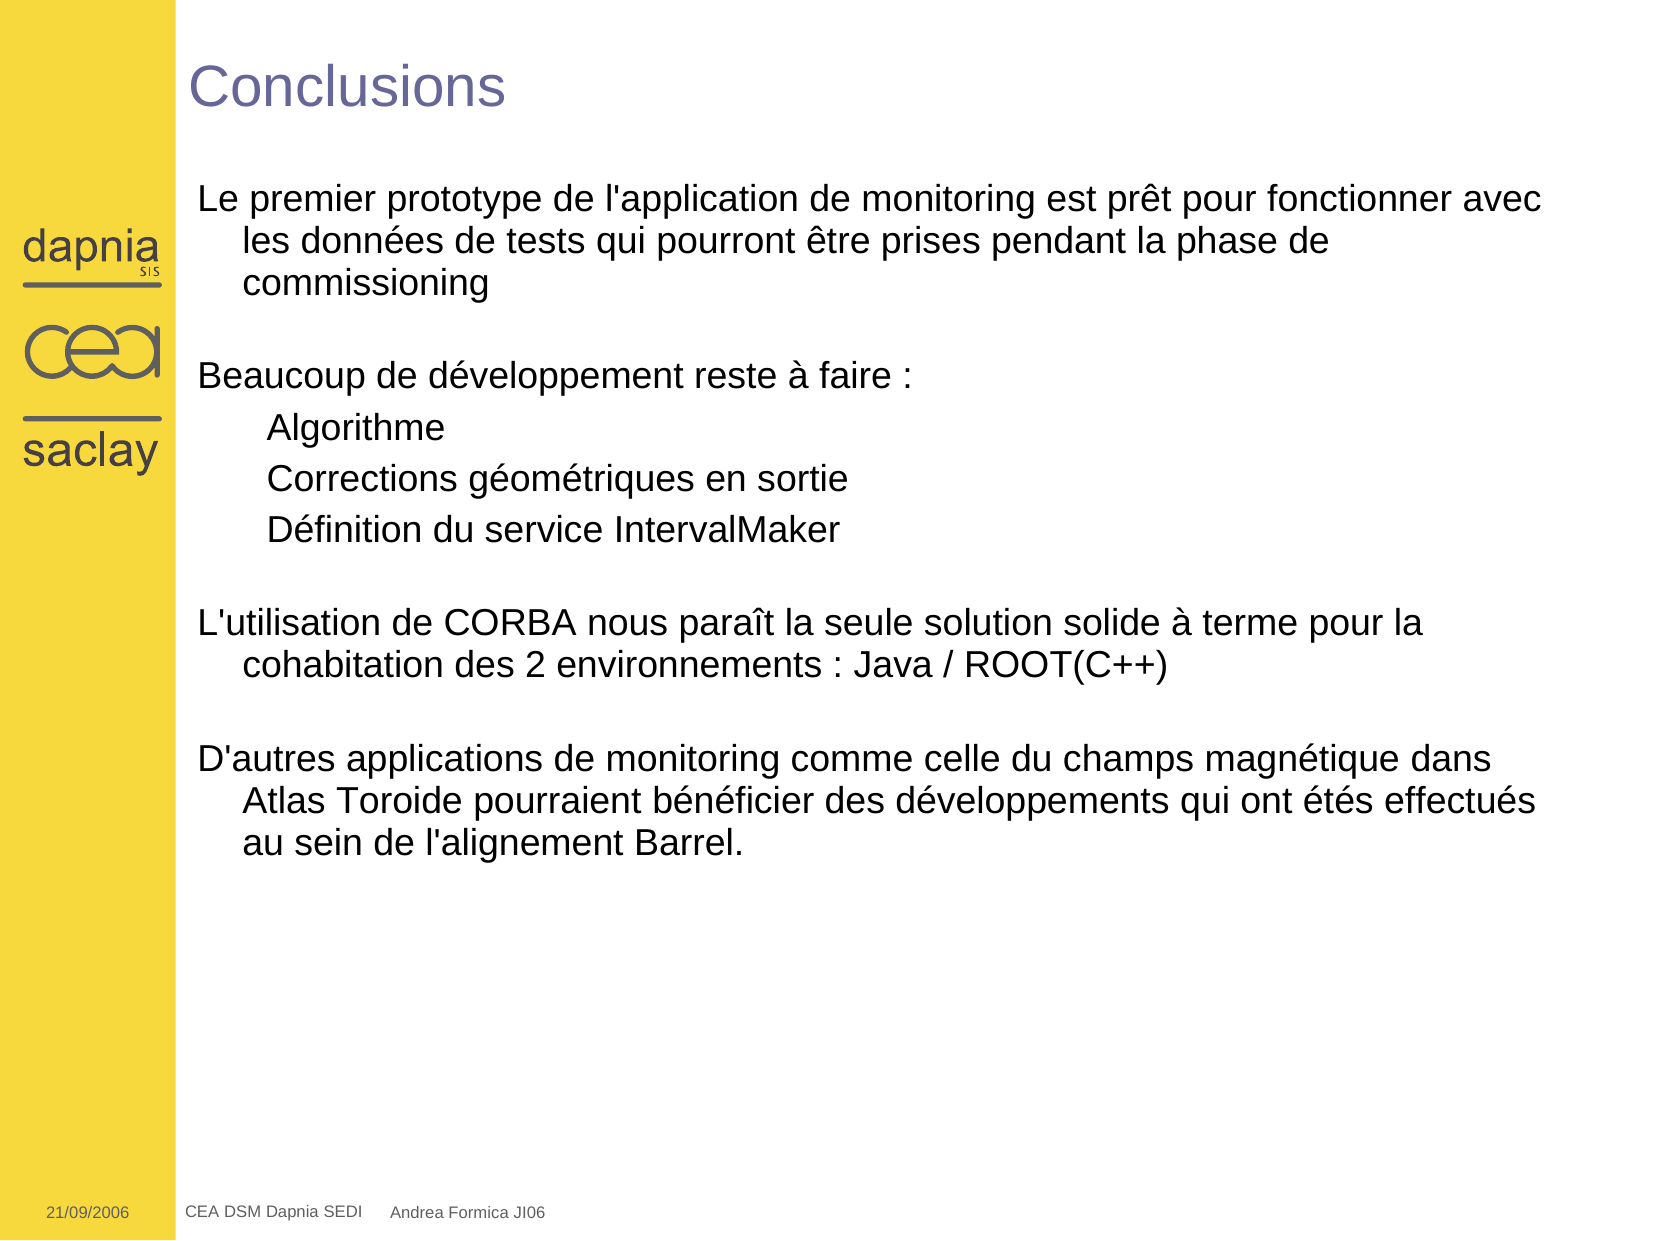

# Conclusions
Le premier prototype de l'application de monitoring est prêt pour fonctionner avec les données de tests qui pourront être prises pendant la phase de commissioning
Beaucoup de développement reste à faire :
Algorithme
Corrections géométriques en sortie
Définition du service IntervalMaker
L'utilisation de CORBA nous paraît la seule solution solide à terme pour la cohabitation des 2 environnements : Java / ROOT(C++)
D'autres applications de monitoring comme celle du champs magnétique dans Atlas Toroide pourraient bénéficier des développements qui ont étés effectués au sein de l'alignement Barrel.
21/09/2006
Andrea Formica JI06